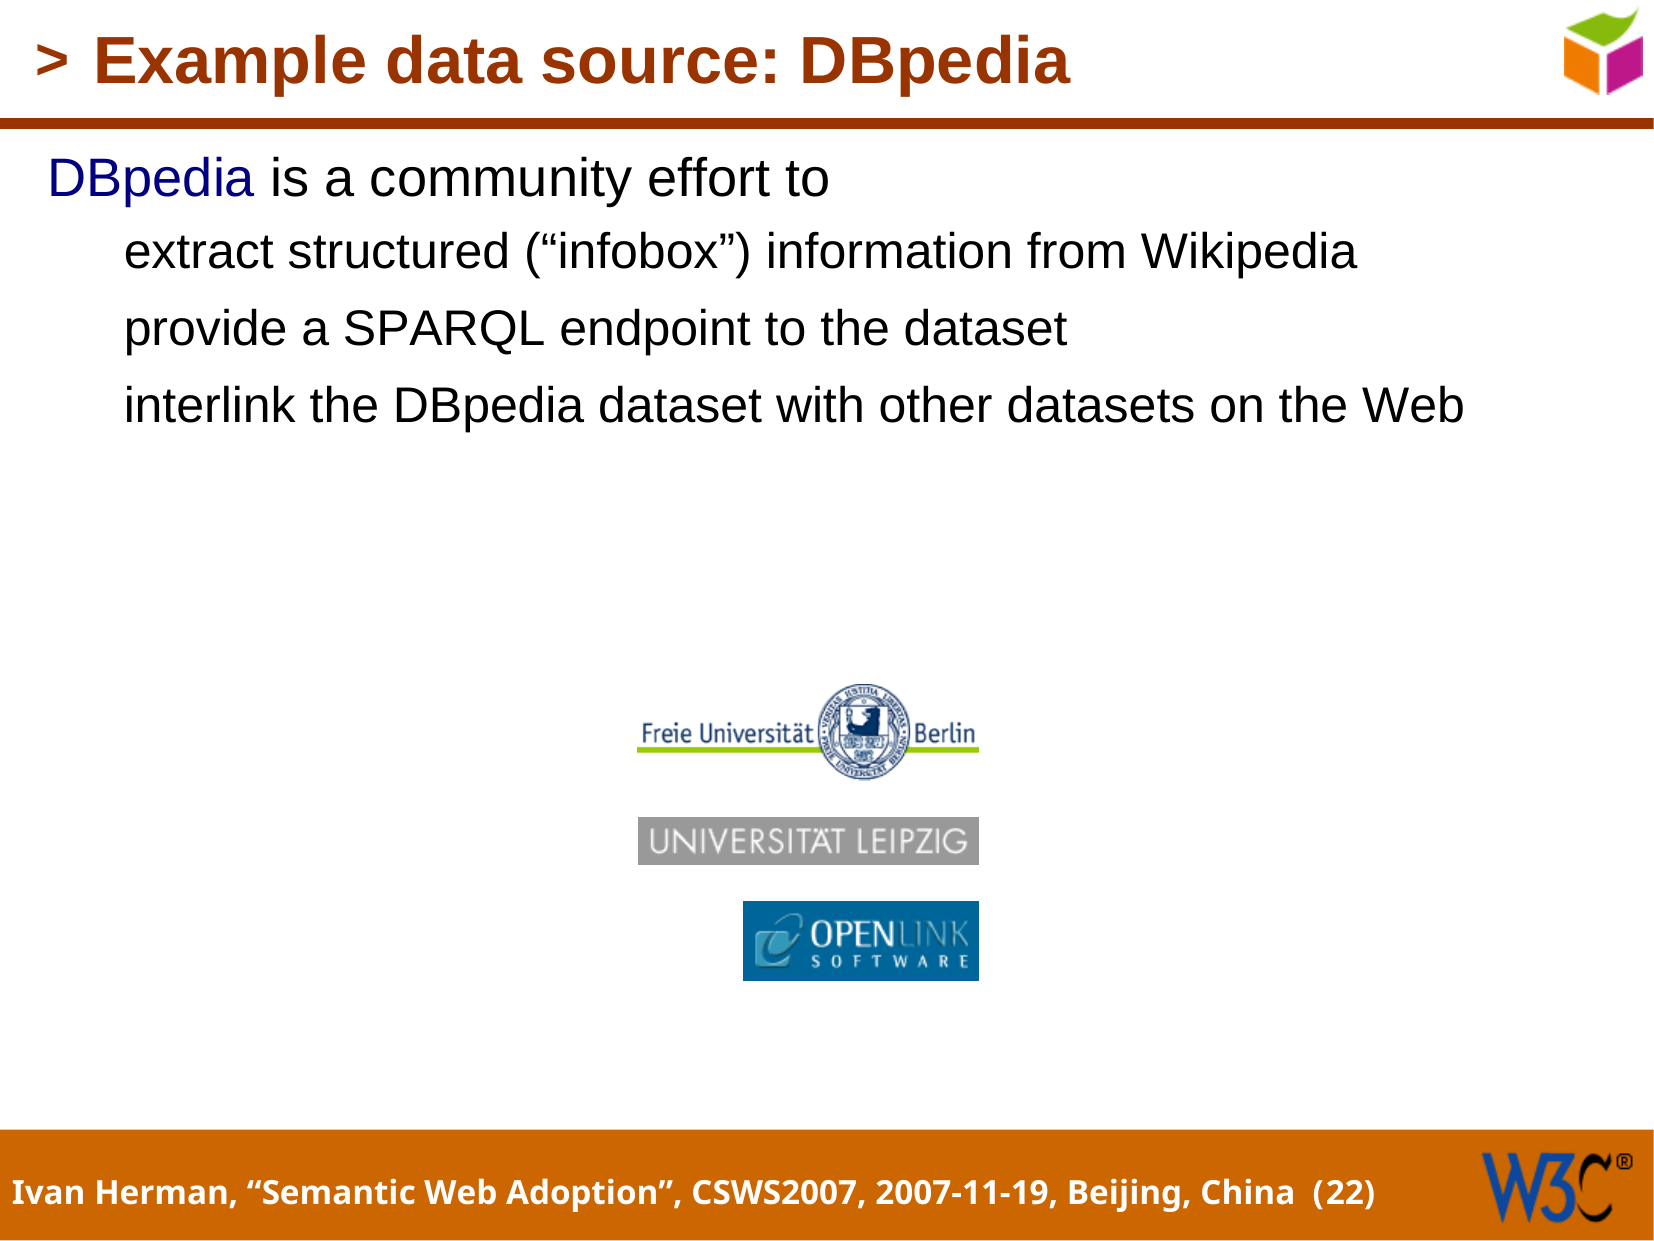

# Example data source: DBpedia
DBpedia is a community effort to
extract structured (“infobox”) information from Wikipedia
provide a SPARQL endpoint to the dataset
interlink the DBpedia dataset with other datasets on the Web